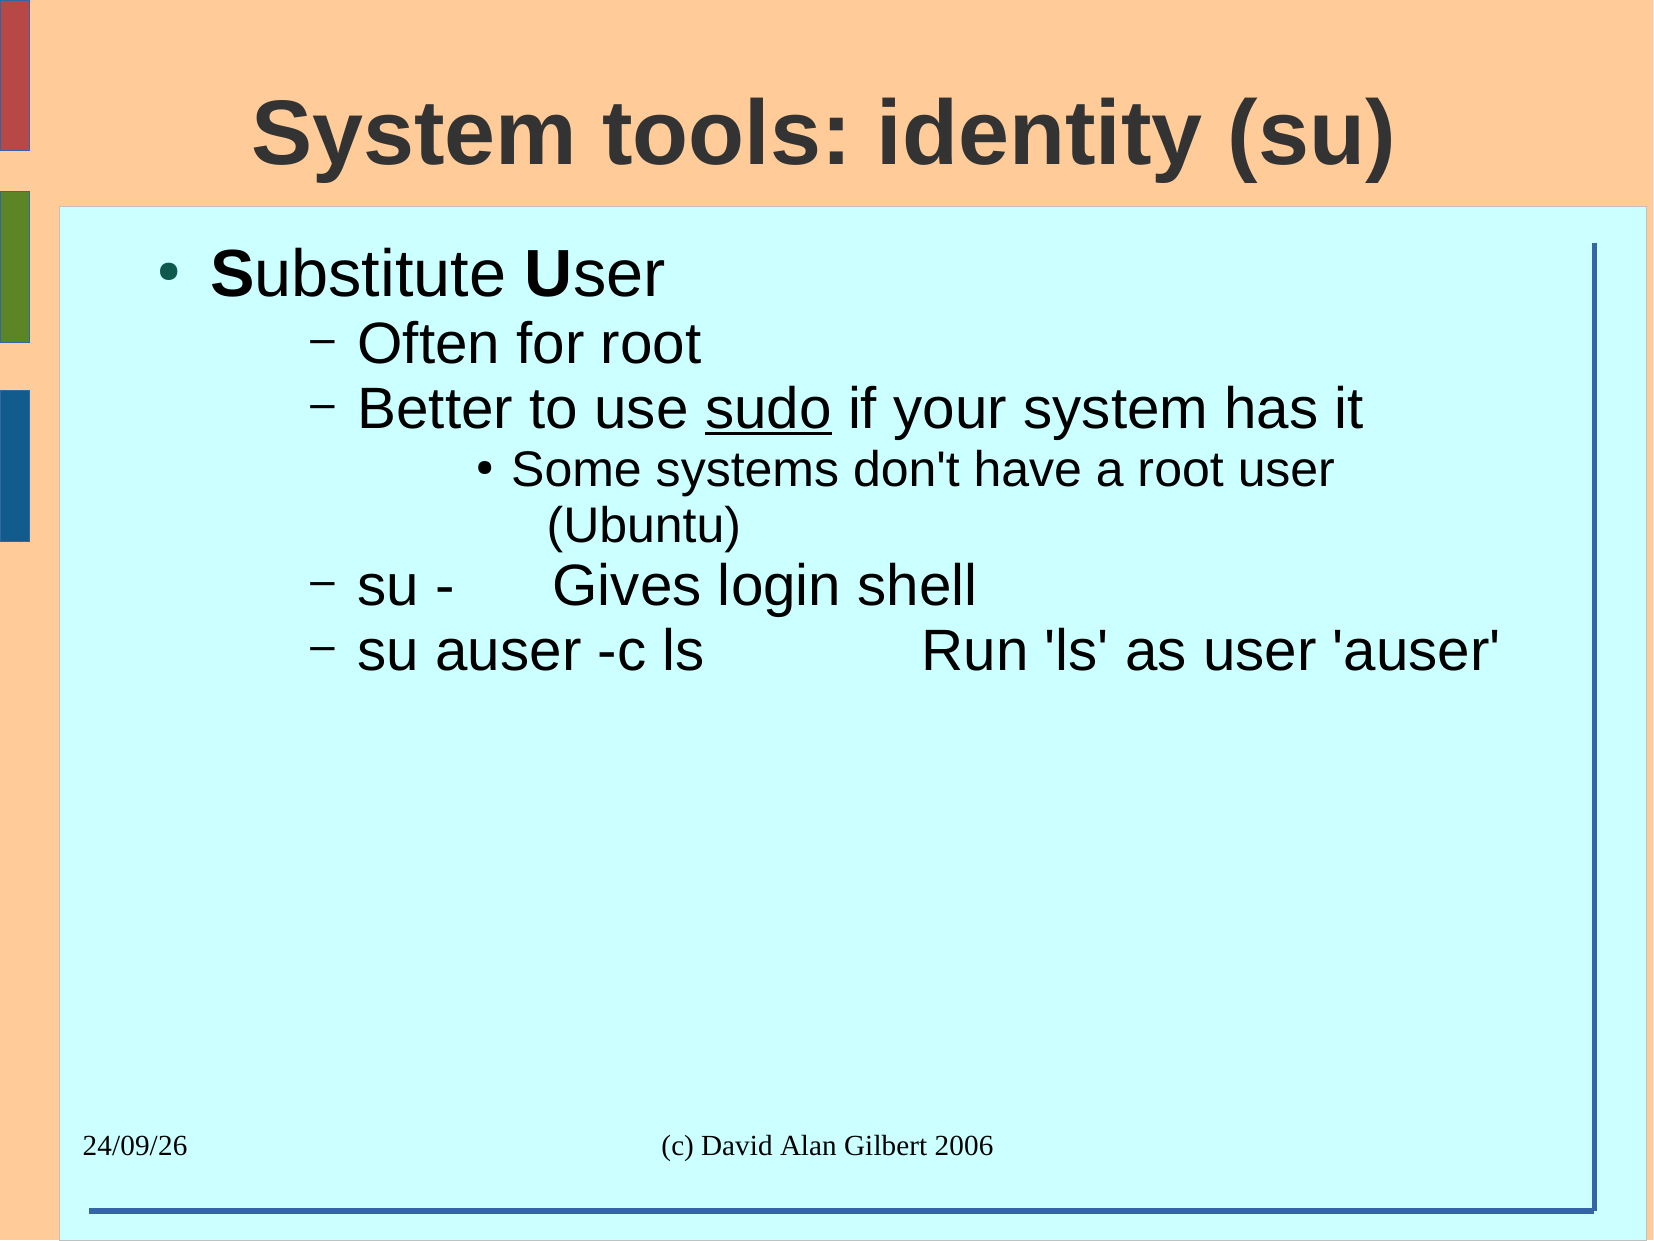

# System tools: identity (su)
Substitute User
Often for root
Better to use sudo if your system has it
Some systems don't have a root user (Ubuntu)
su -		Gives login shell
su auser -c ls			Run 'ls' as user 'auser'
(c) David Alan Gilbert 2006